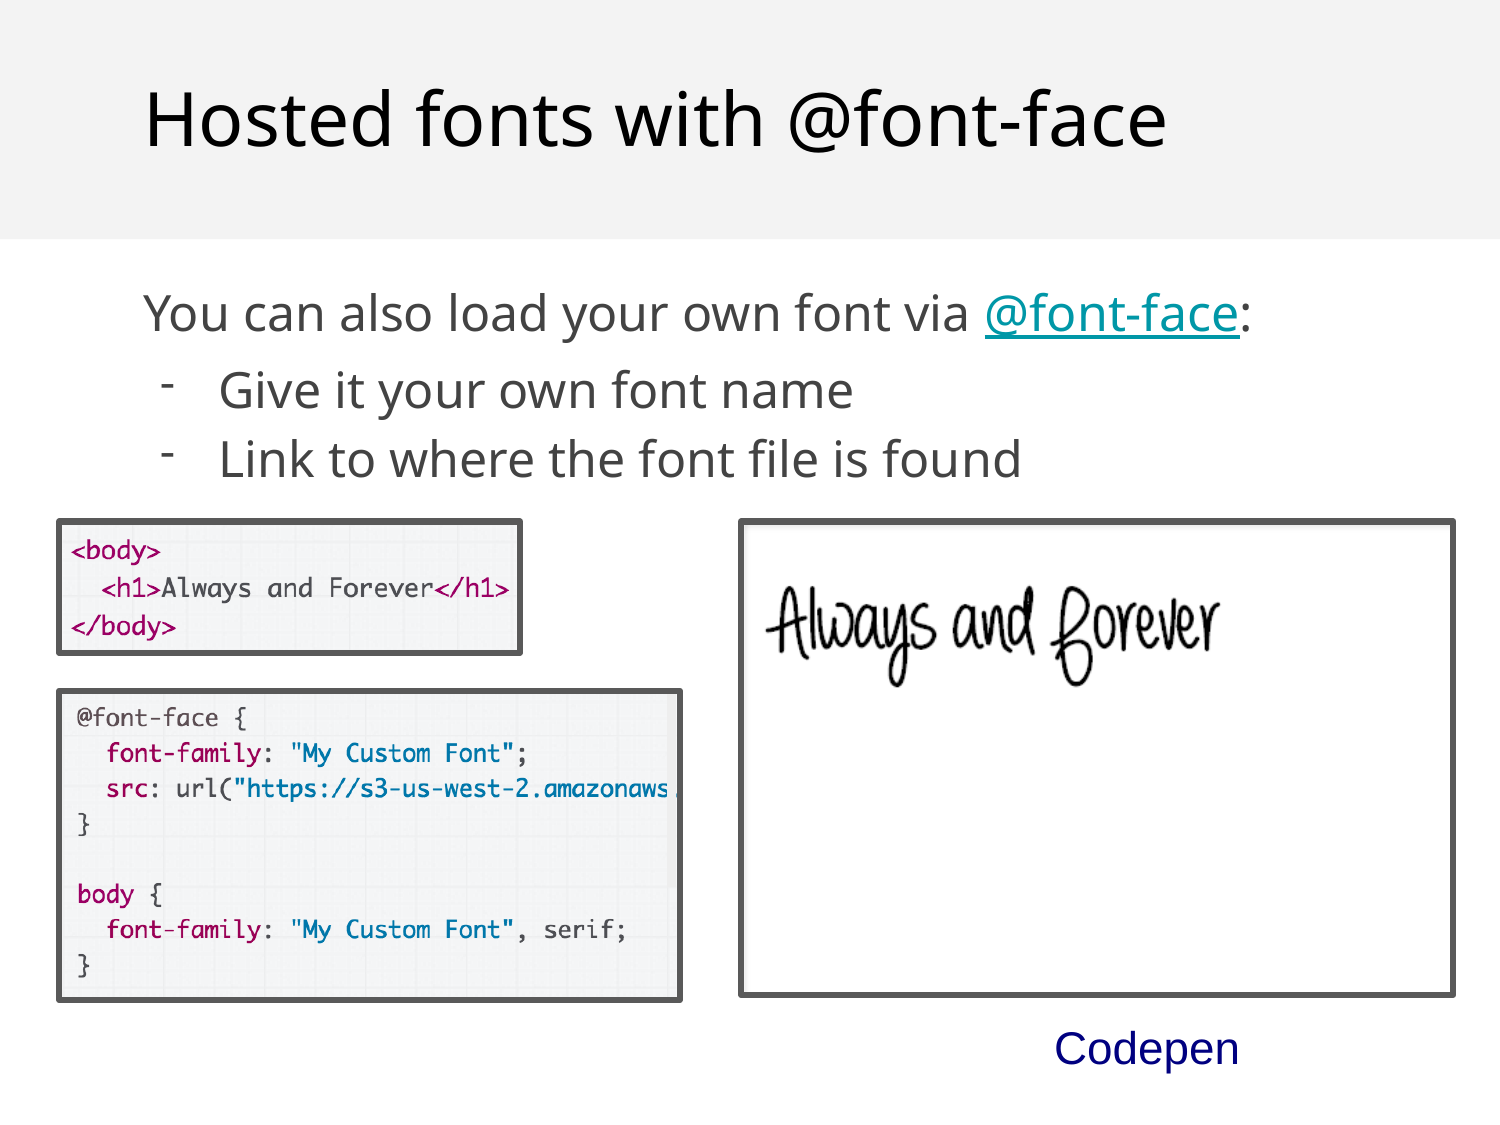

# Hosted fonts with @font-face
You can also load your own font via @font-face:
Give it your own font name
Link to where the font file is found
Codepen